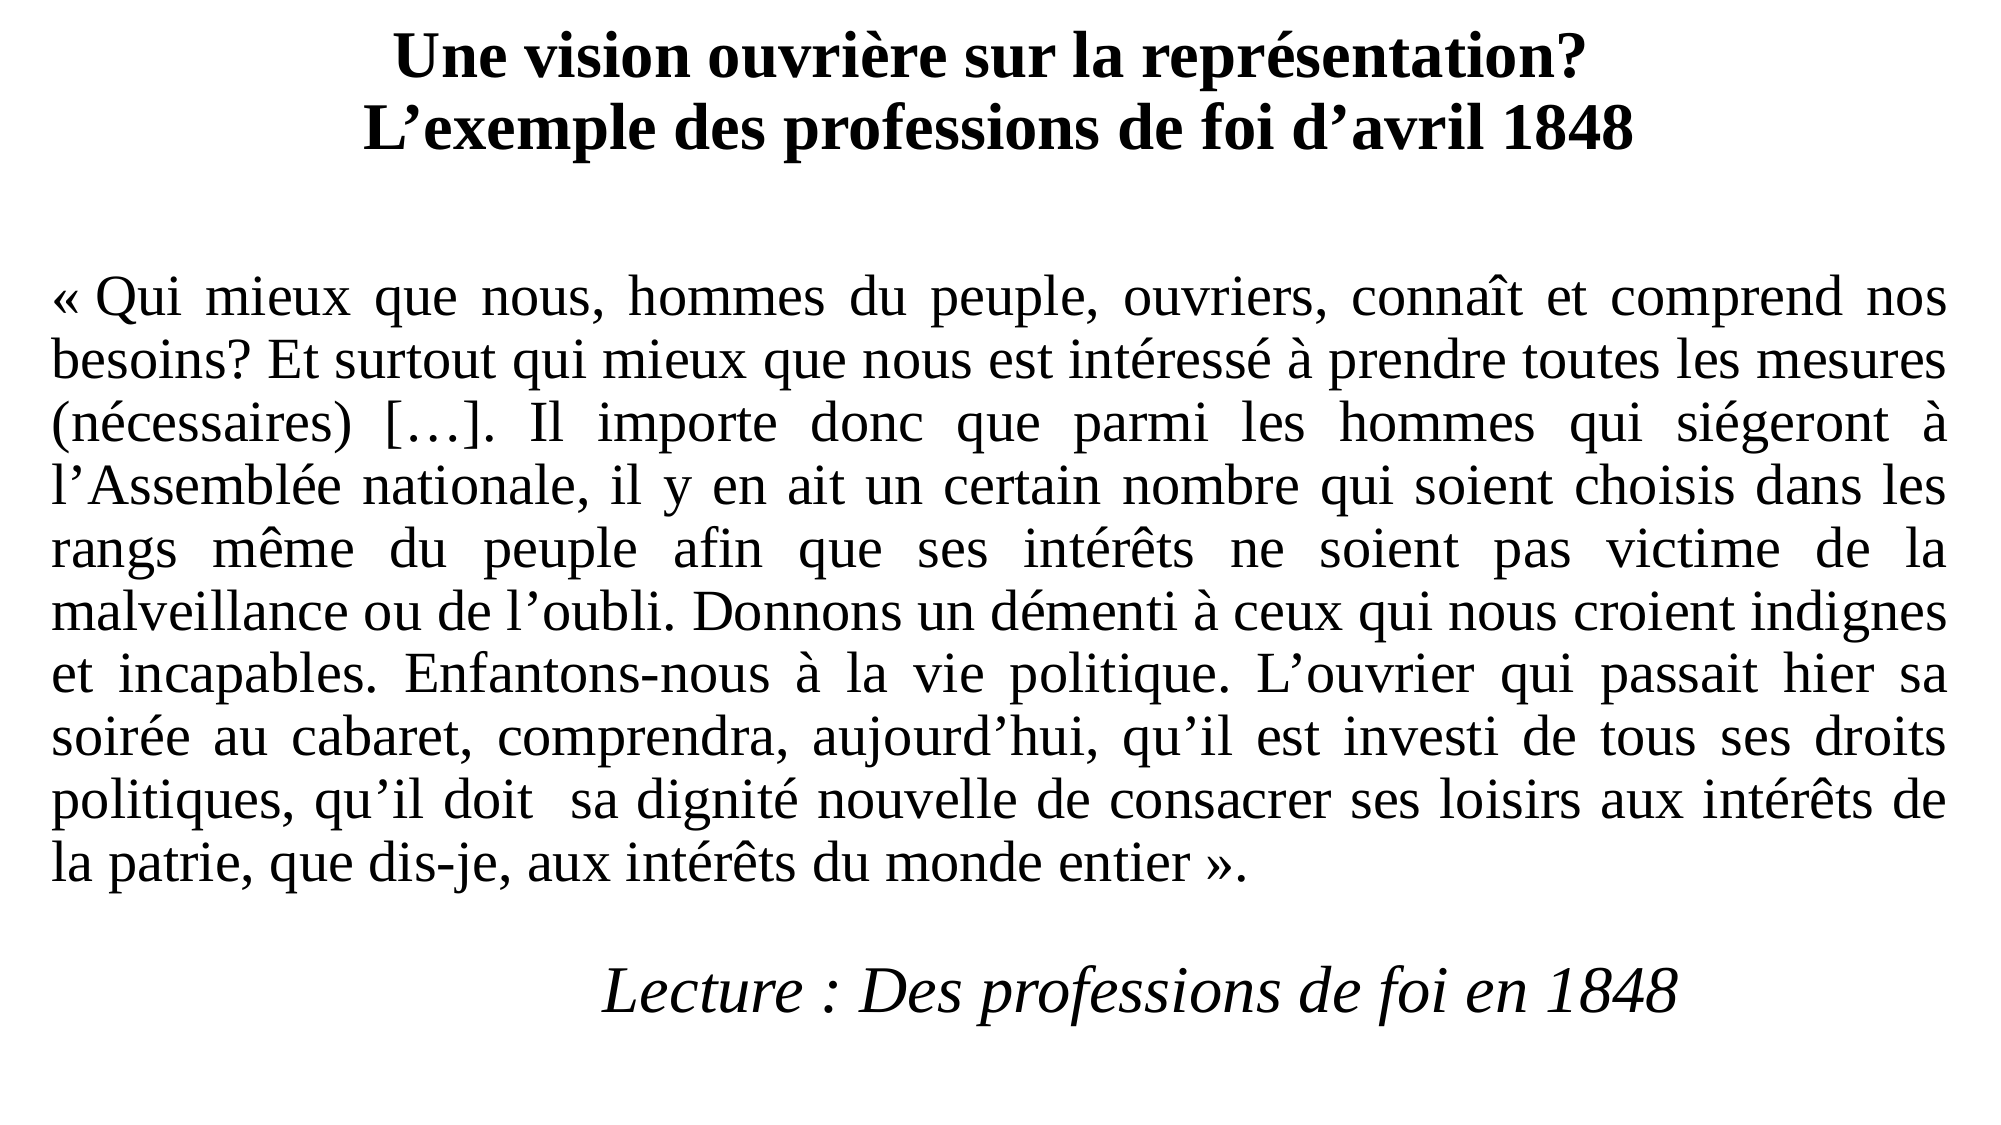

# Une vision ouvrière sur la représentation? L’exemple des professions de foi d’avril 1848
« Qui mieux que nous, hommes du peuple, ouvriers, connaît et comprend nos besoins? Et surtout qui mieux que nous est intéressé à prendre toutes les mesures (nécessaires) […]. Il importe donc que parmi les hommes qui siégeront à l’Assemblée nationale, il y en ait un certain nombre qui soient choisis dans les rangs même du peuple afin que ses intérêts ne soient pas victime de la malveillance ou de l’oubli. Donnons un démenti à ceux qui nous croient indignes et incapables. Enfantons-nous à la vie politique. L’ouvrier qui passait hier sa soirée au cabaret, comprendra, aujourd’hui, qu’il est investi de tous ses droits politiques, qu’il doit sa dignité nouvelle de consacrer ses loisirs aux intérêts de la patrie, que dis-je, aux intérêts du monde entier ».
Lecture : Des professions de foi en 1848